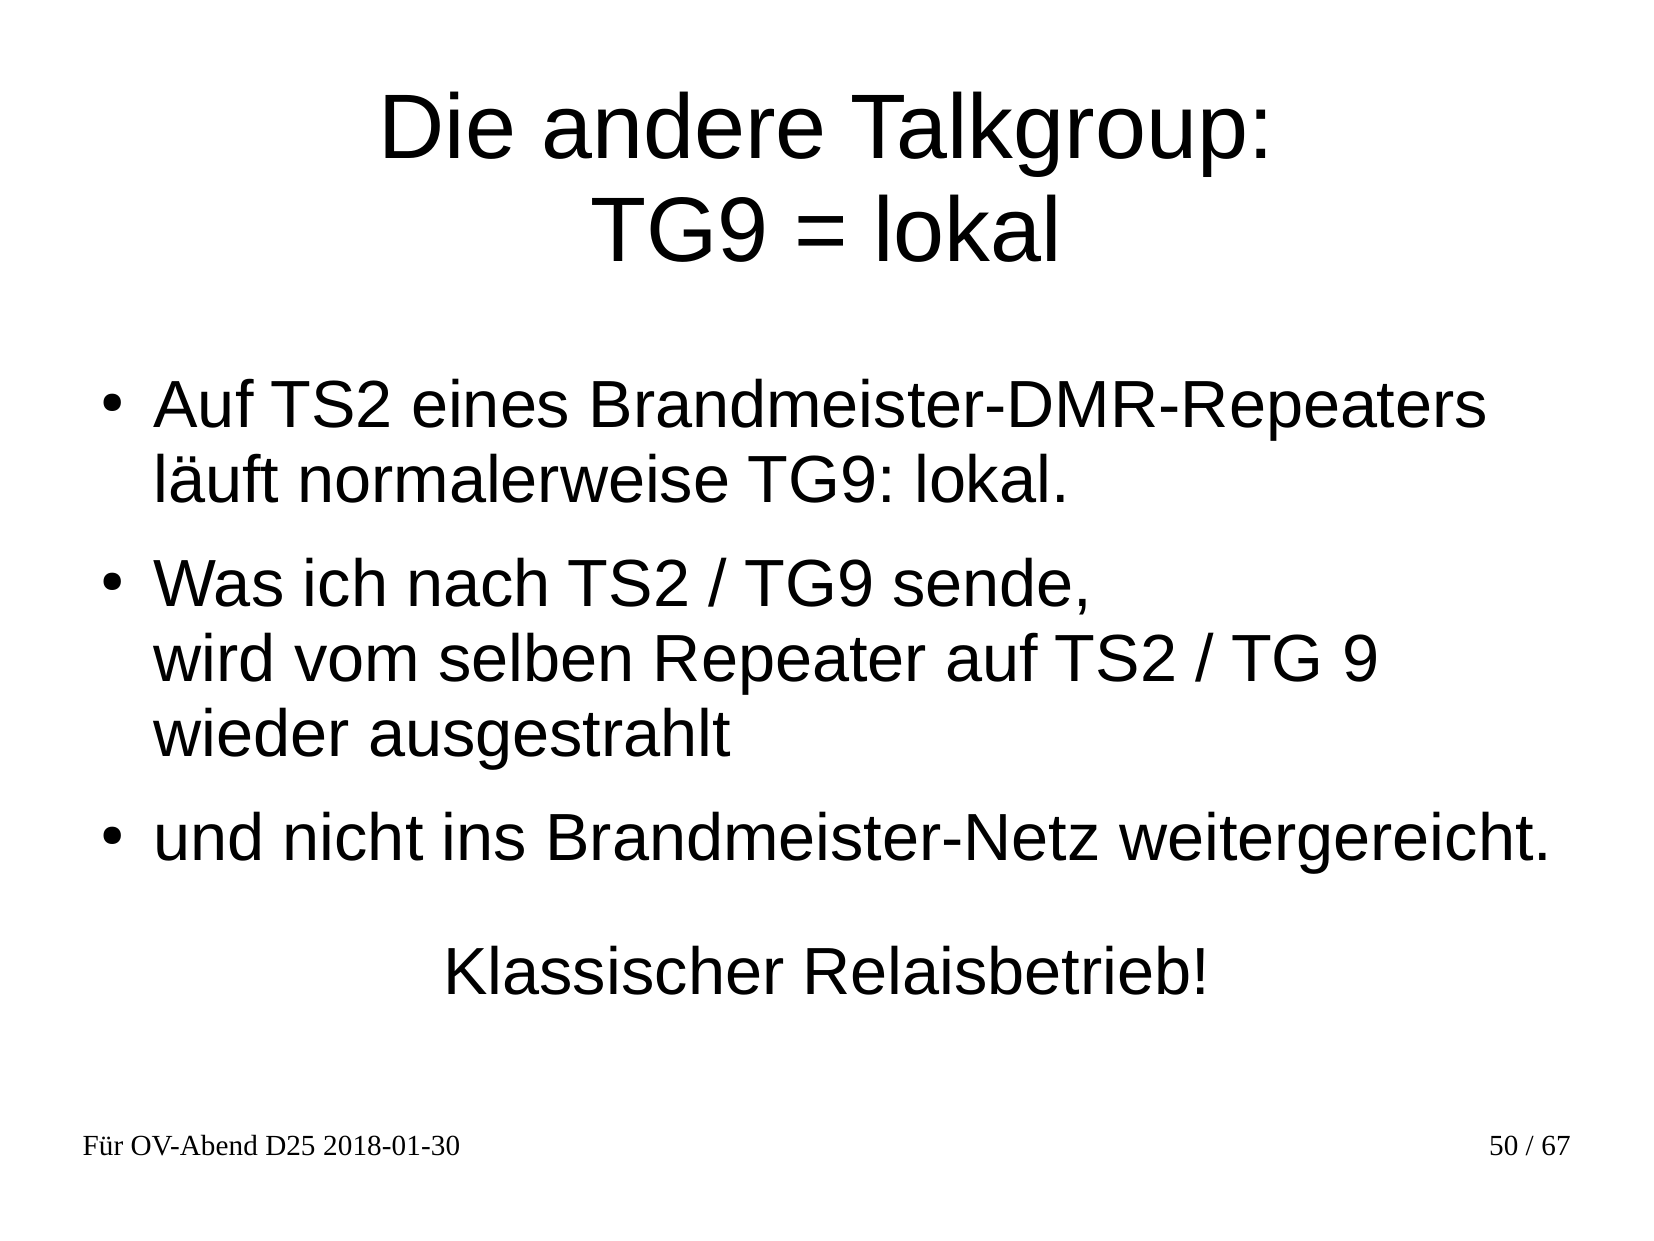

# Die andere Talkgroup: TG9 = lokal
Auf TS2 eines Brandmeister-DMR-Repeaters läuft normalerweise TG9: lokal.
Was ich nach TS2 / TG9 sende,
wird vom selben Repeater auf TS2 / TG 9 wieder ausgestrahlt
und nicht ins Brandmeister-Netz weitergereicht.
Klassischer Relaisbetrieb!
50